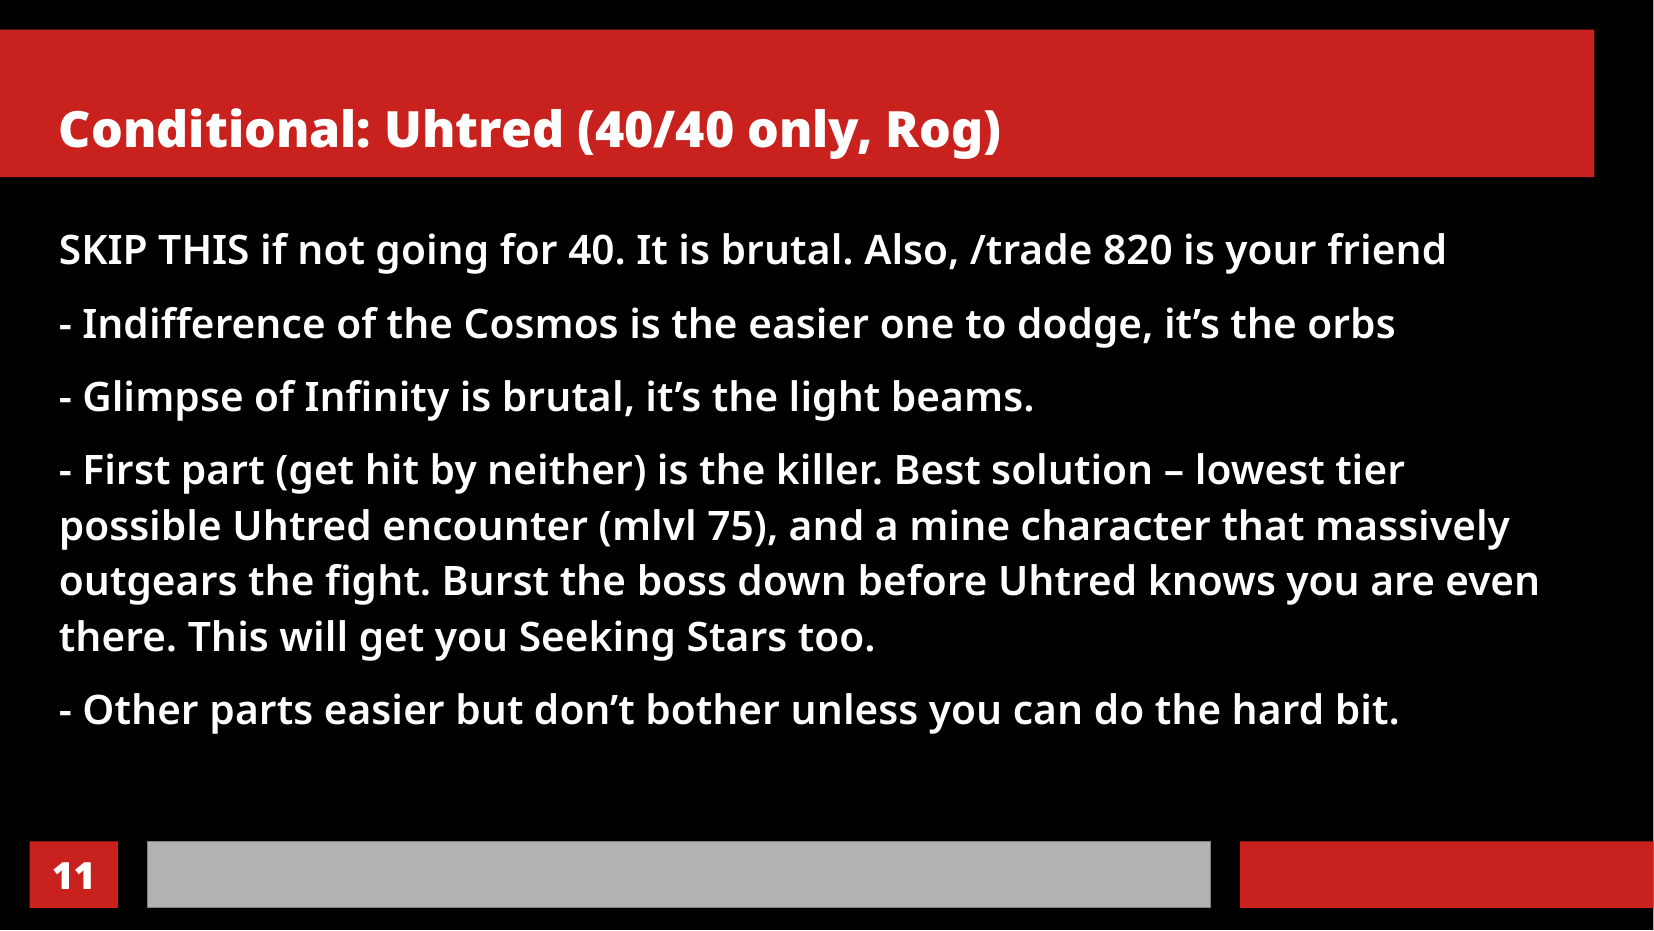

# Conditional: Uhtred (40/40 only, Rog)
SKIP THIS if not going for 40. It is brutal. Also, /trade 820 is your friend
- Indifference of the Cosmos is the easier one to dodge, it’s the orbs
- Glimpse of Infinity is brutal, it’s the light beams.
- First part (get hit by neither) is the killer. Best solution – lowest tier possible Uhtred encounter (mlvl 75), and a mine character that massively outgears the fight. Burst the boss down before Uhtred knows you are even there. This will get you Seeking Stars too.
- Other parts easier but don’t bother unless you can do the hard bit.
11